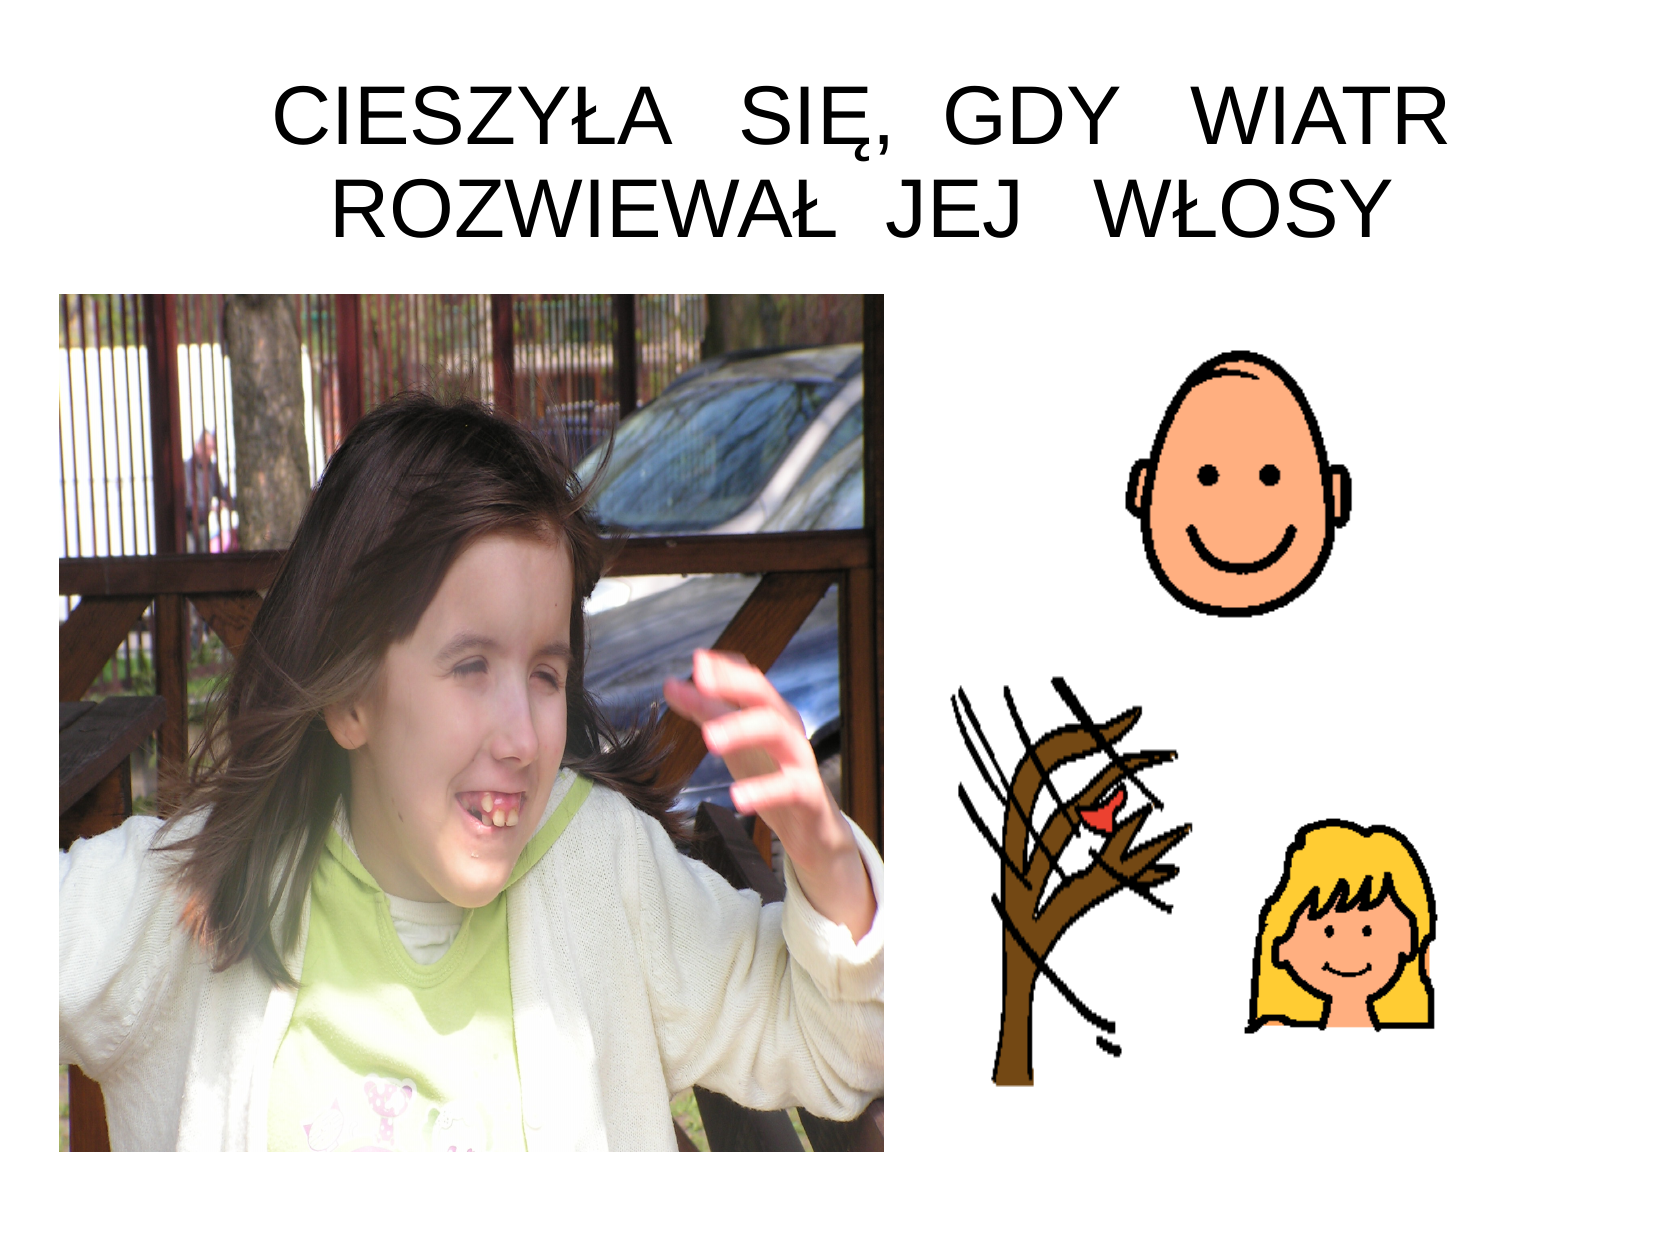

# CIESZYŁA SIĘ, GDY WIATR ROZWIEWAŁ JEJ WŁOSY